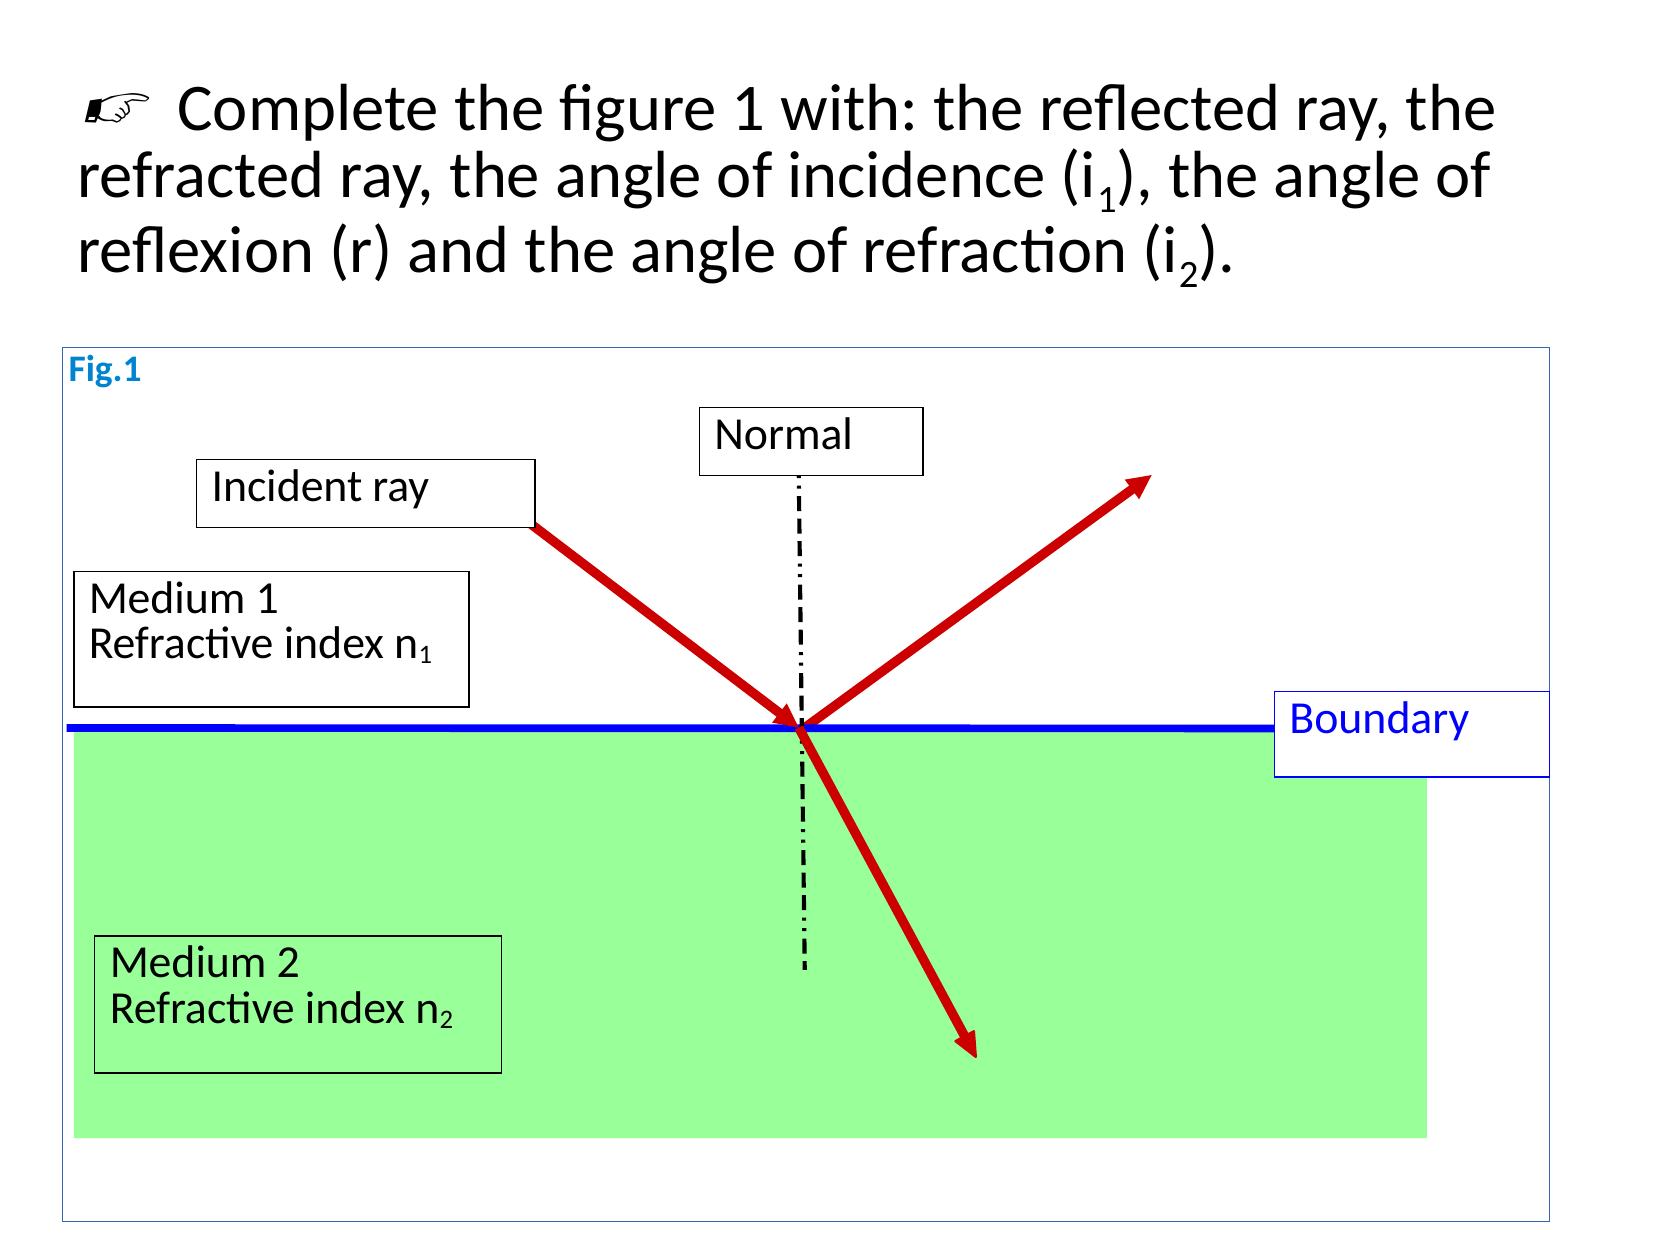

 Complete the figure 1 with: the reflected ray, the refracted ray, the angle of incidence (i1), the angle of reflexion (r) and the angle of refraction (i2).
Fig.1
Normal
Incident ray
Medium 1
Refractive index n1
Boundary
Medium 2
Refractive index n2